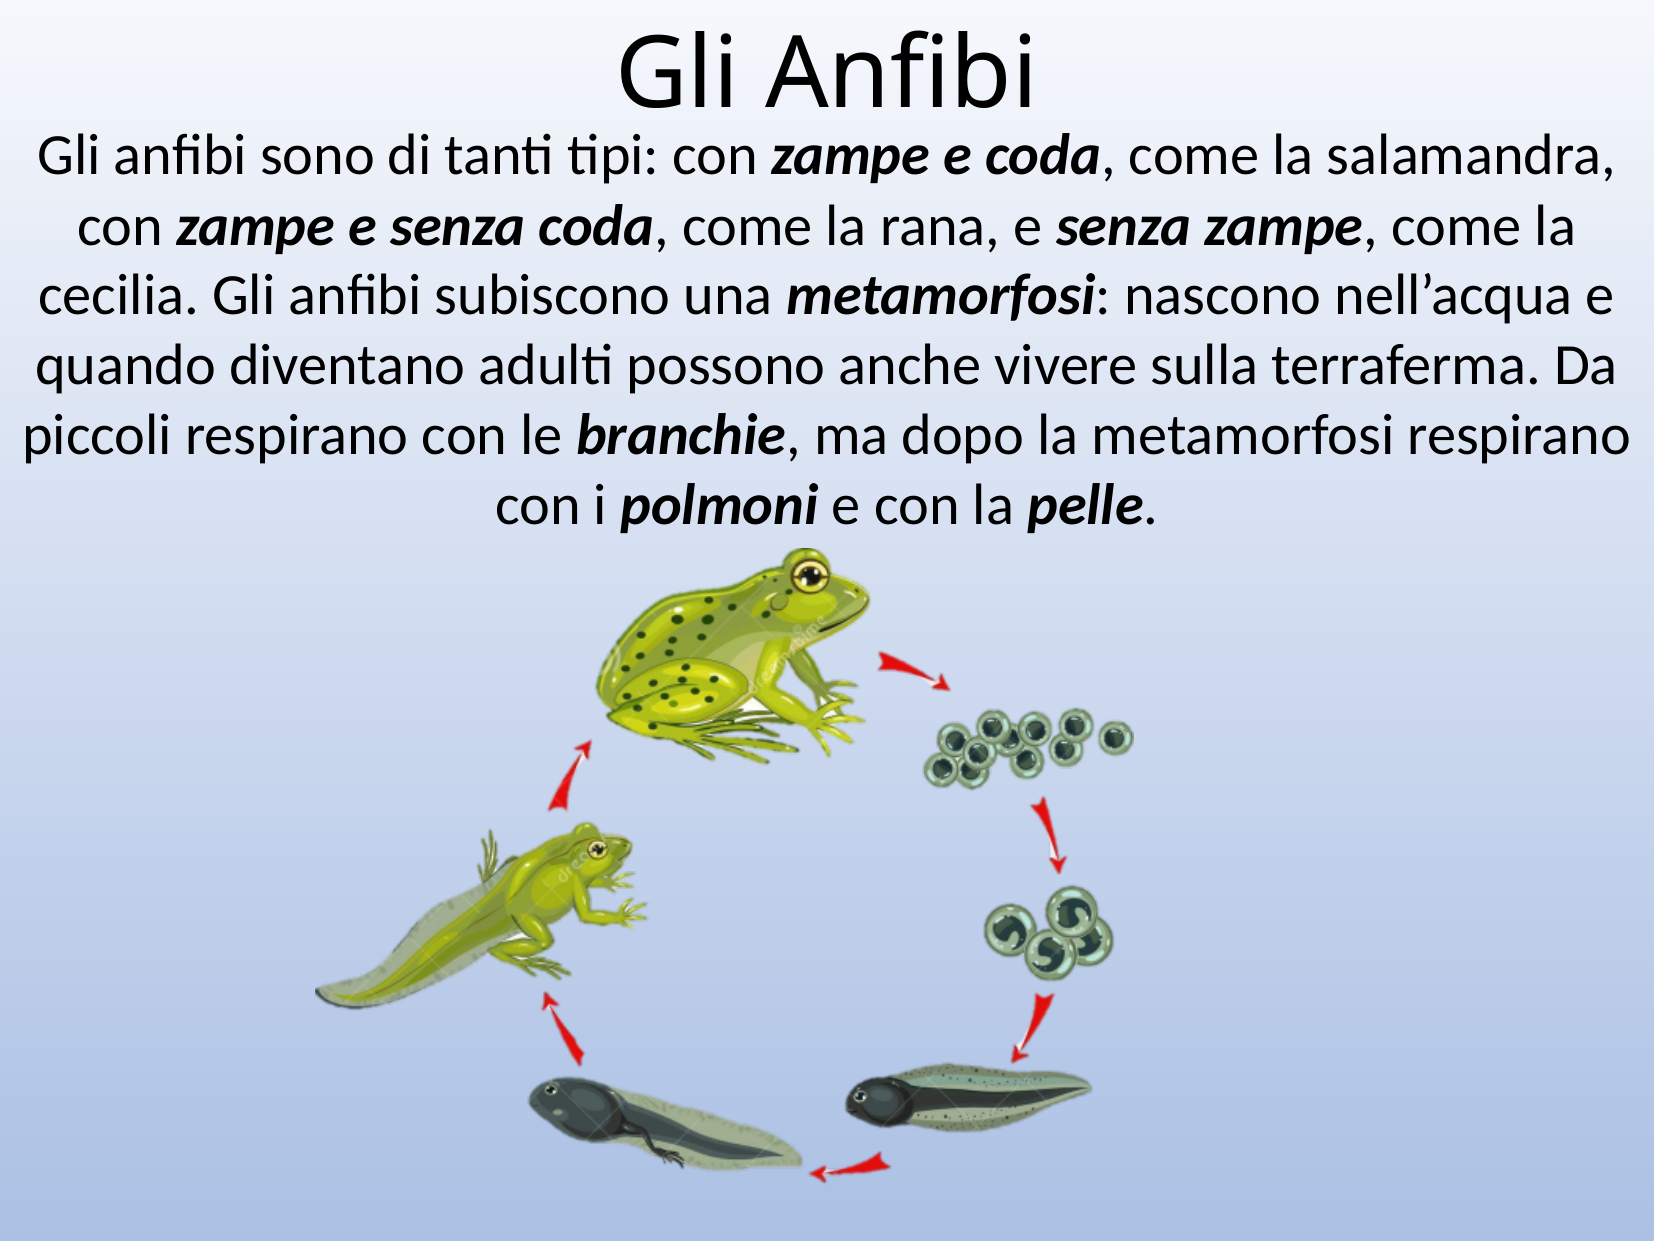

Gli Anfibi
Gli anfibi sono di tanti tipi: con zampe e coda, come la salamandra, con zampe e senza coda, come la rana, e senza zampe, come la cecilia. Gli anfibi subiscono una metamorfosi: nascono nell’acqua e quando diventano adulti possono anche vivere sulla terraferma. Da piccoli respirano con le branchie, ma dopo la metamorfosi respirano con i polmoni e con la pelle.